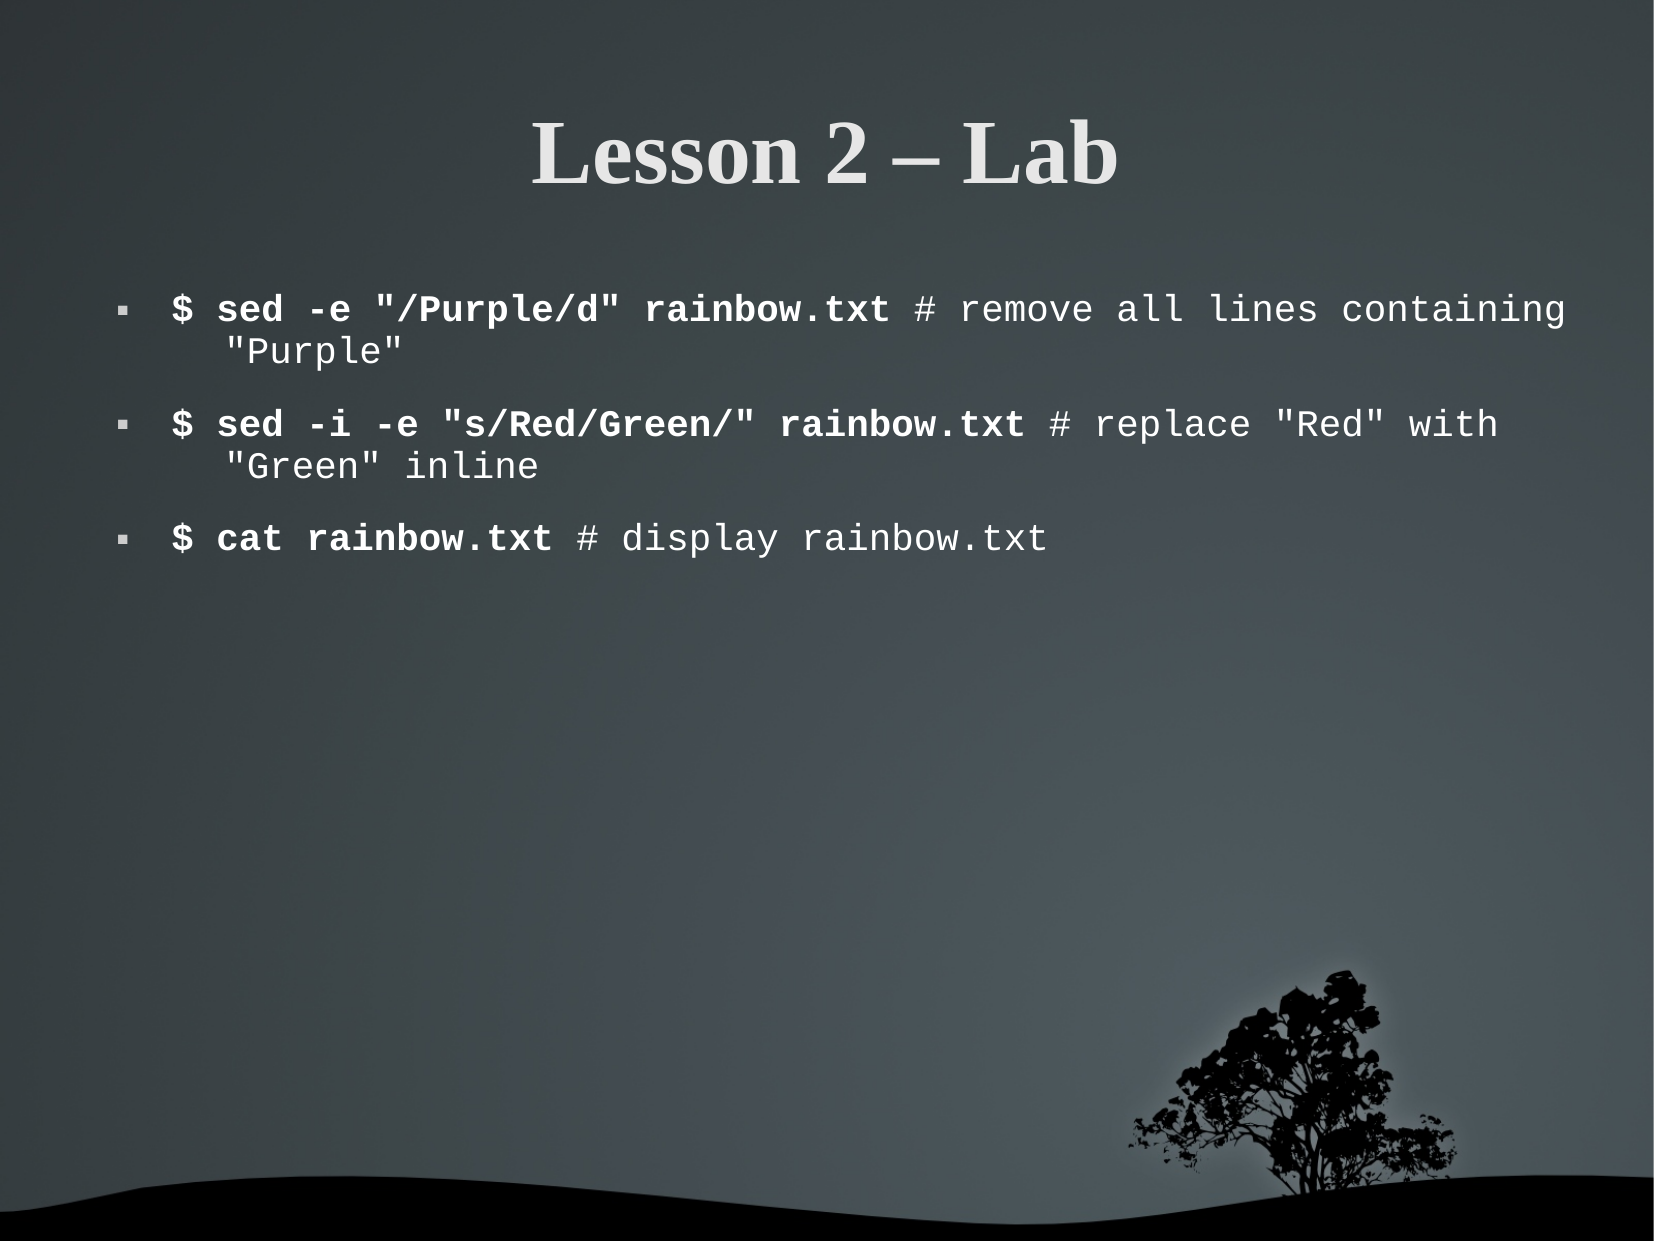

# Lesson 2 – Lab
$ sed -e "/Purple/d" rainbow.txt # remove all lines containing "Purple"
$ sed -i -e "s/Red/Green/" rainbow.txt # replace "Red" with "Green" inline
$ cat rainbow.txt # display rainbow.txt